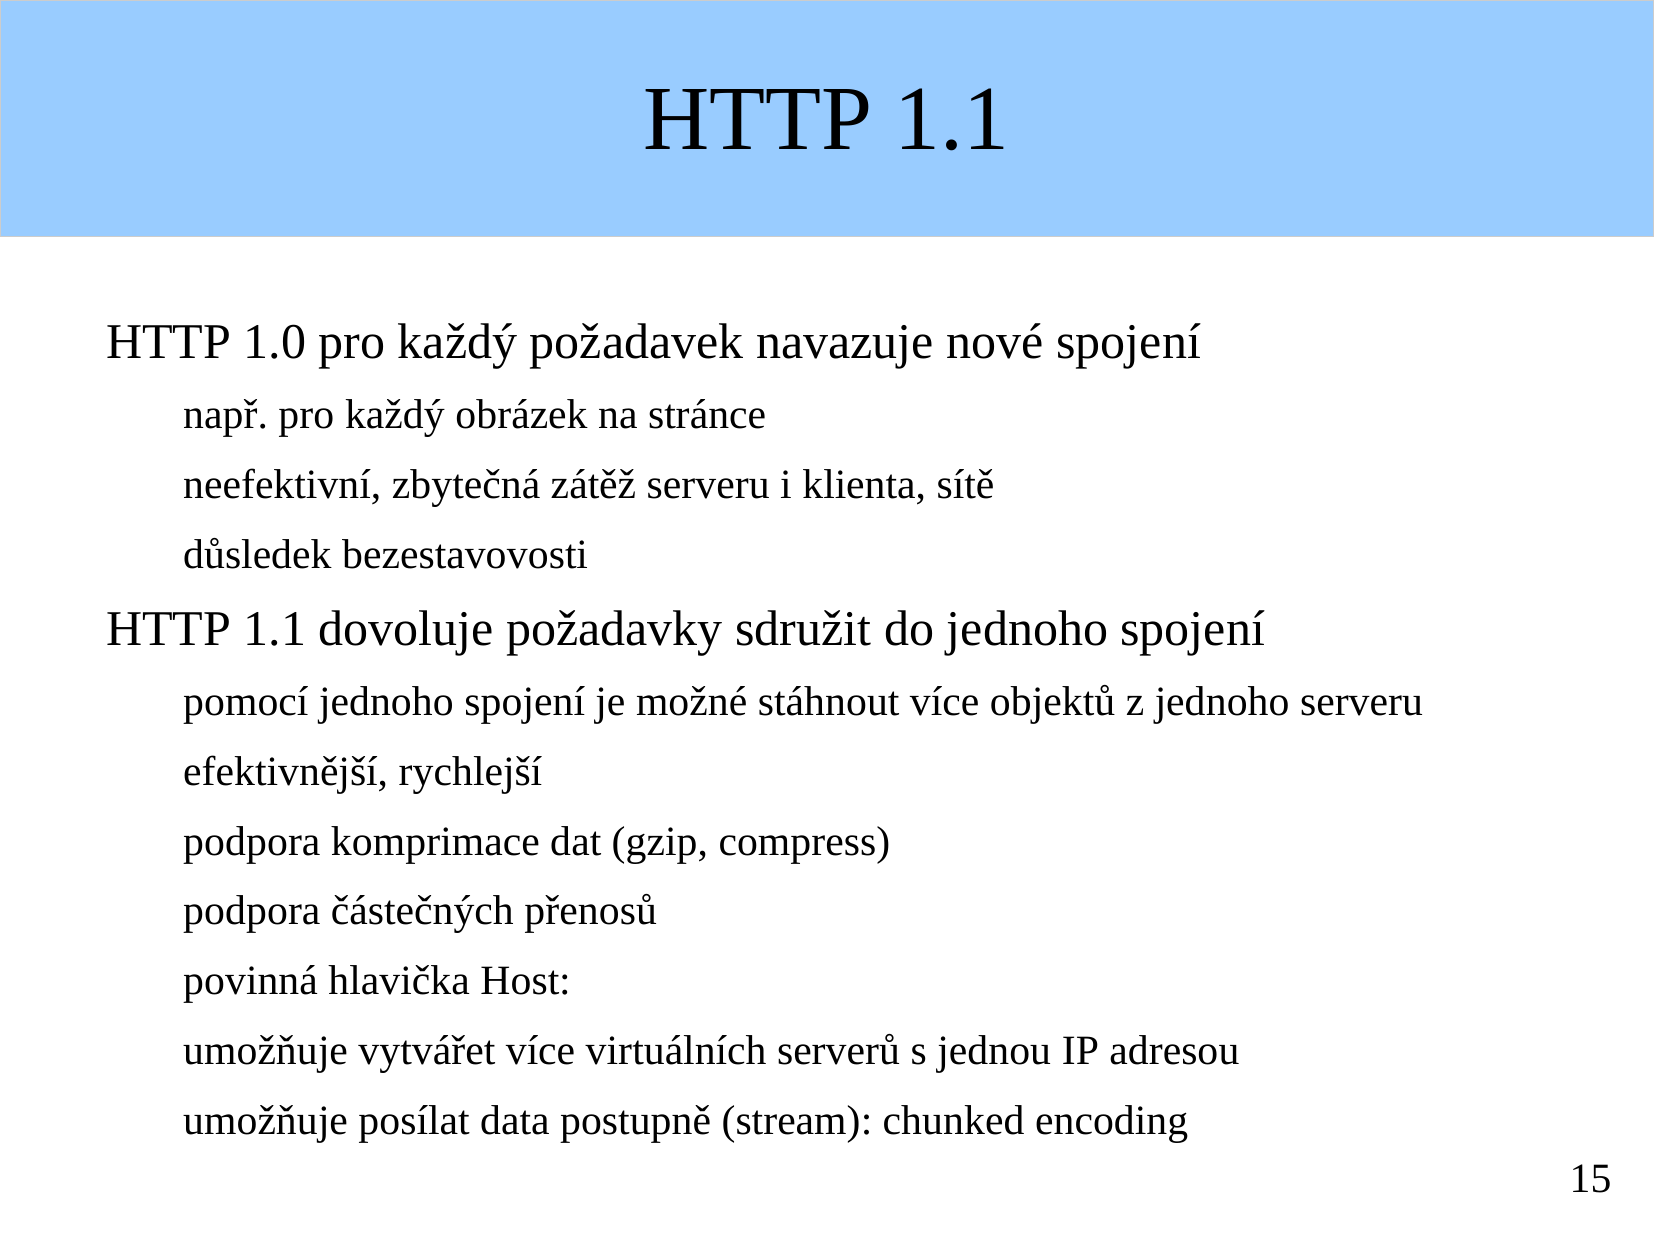

# HTTP 1.1
HTTP 1.0 pro každý požadavek navazuje nové spojení
např. pro každý obrázek na stránce
neefektivní, zbytečná zátěž serveru i klienta, sítě
důsledek bezestavovosti
HTTP 1.1 dovoluje požadavky sdružit do jednoho spojení
pomocí jednoho spojení je možné stáhnout více objektů z jednoho serveru
efektivnější, rychlejší
podpora komprimace dat (gzip, compress)
podpora částečných přenosů
povinná hlavička Host:
umožňuje vytvářet více virtuálních serverů s jednou IP adresou
umožňuje posílat data postupně (stream): chunked encoding